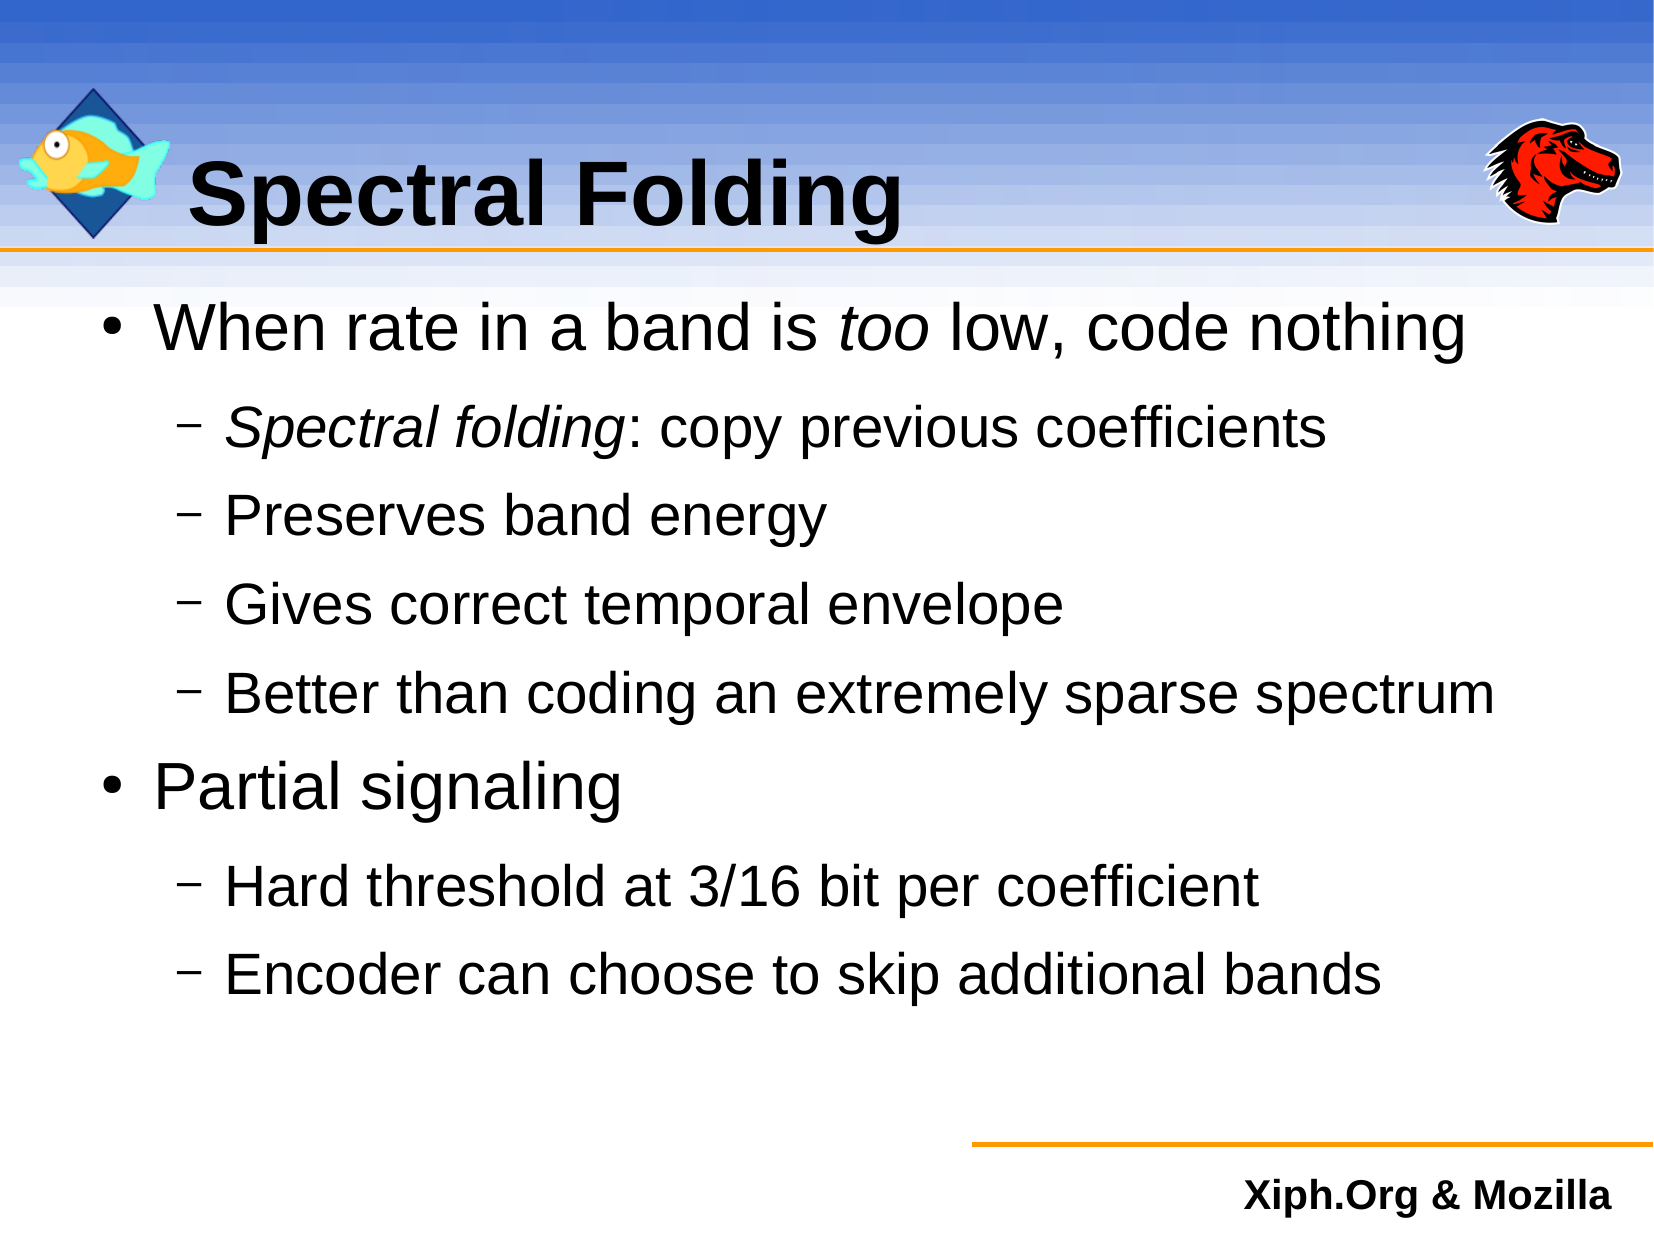

# Spectral Folding
When rate in a band is too low, code nothing
Spectral folding: copy previous coefficients
Preserves band energy
Gives correct temporal envelope
Better than coding an extremely sparse spectrum
Partial signaling
Hard threshold at 3/16 bit per coefficient
Encoder can choose to skip additional bands